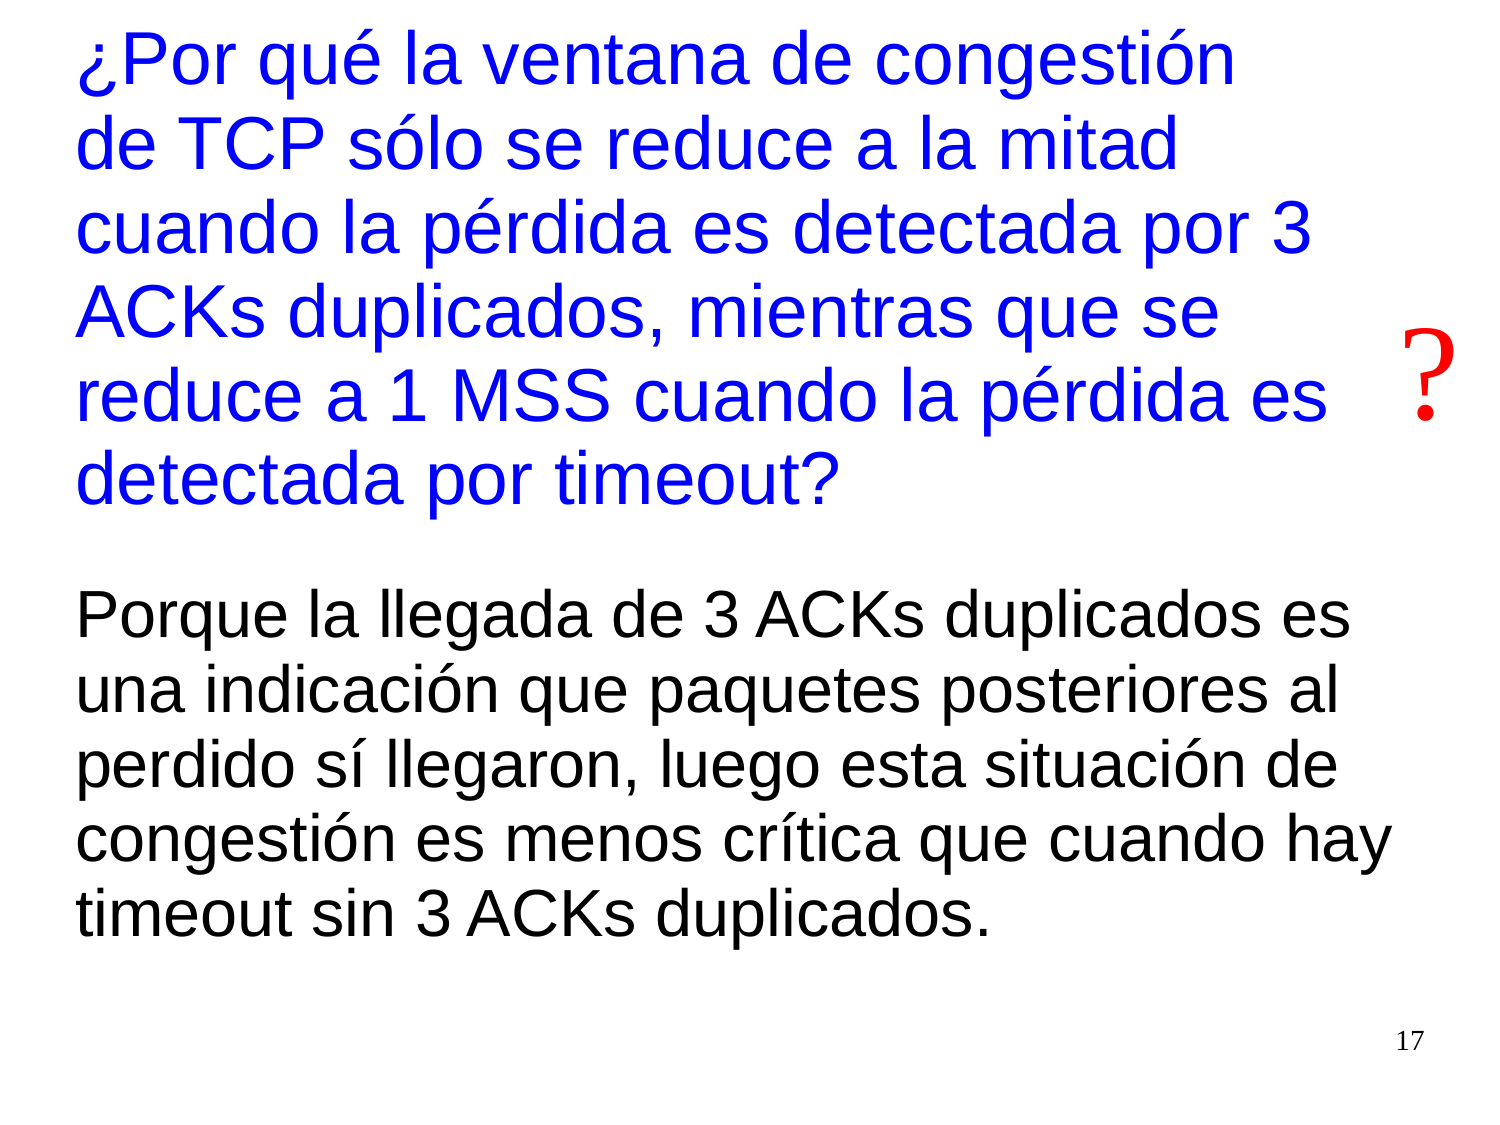

# ¿Por qué la ventana de congestión de TCP sólo se reduce a la mitad cuando la pérdida es detectada por 3 ACKs duplicados, mientras que se reduce a 1 MSS cuando la pérdida es detectada por timeout?
Porque la llegada de 3 ACKs duplicados es una indicación que paquetes posteriores al perdido sí llegaron, luego esta situación de congestión es menos crítica que cuando hay timeout sin 3 ACKs duplicados.
17